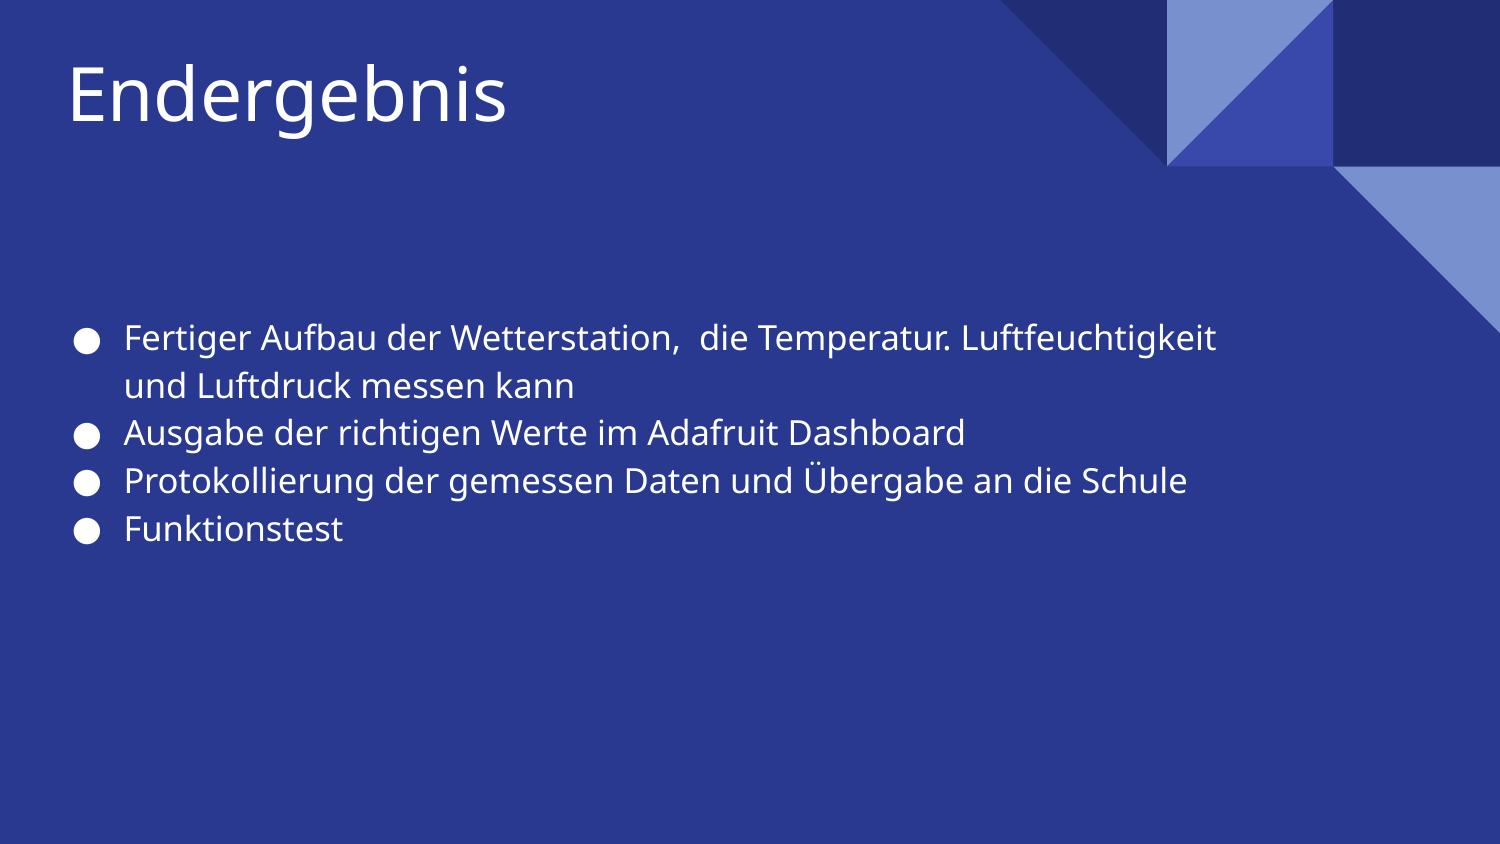

# Endergebnis
Fertiger Aufbau der Wetterstation, die Temperatur. Luftfeuchtigkeit und Luftdruck messen kann
Ausgabe der richtigen Werte im Adafruit Dashboard
Protokollierung der gemessen Daten und Übergabe an die Schule
Funktionstest